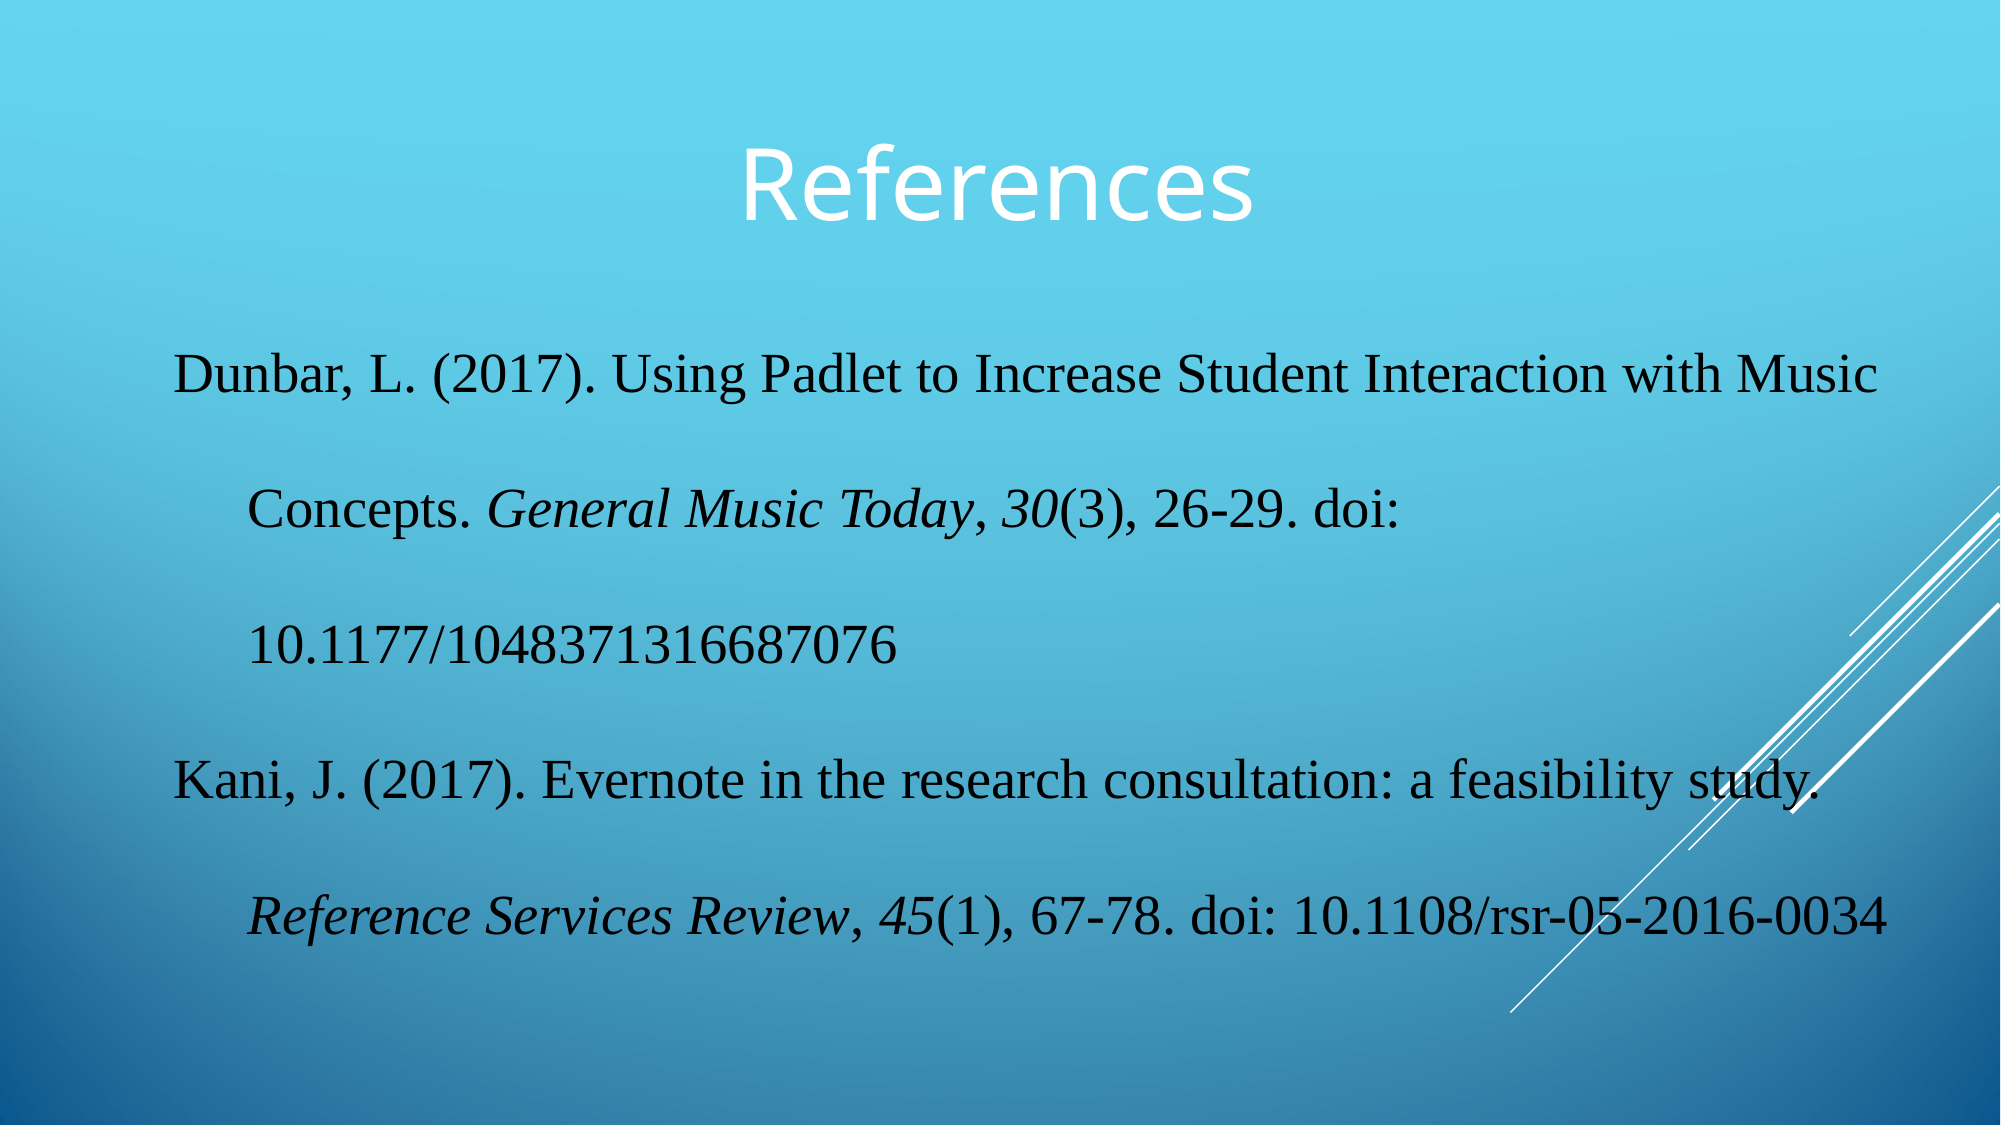

# References
Dunbar, L. (2017). Using Padlet to Increase Student Interaction with Music Concepts. General Music Today, 30(3), 26-29. doi: 10.1177/1048371316687076
Kani, J. (2017). Evernote in the research consultation: a feasibility study. Reference Services Review, 45(1), 67-78. doi: 10.1108/rsr-05-2016-0034